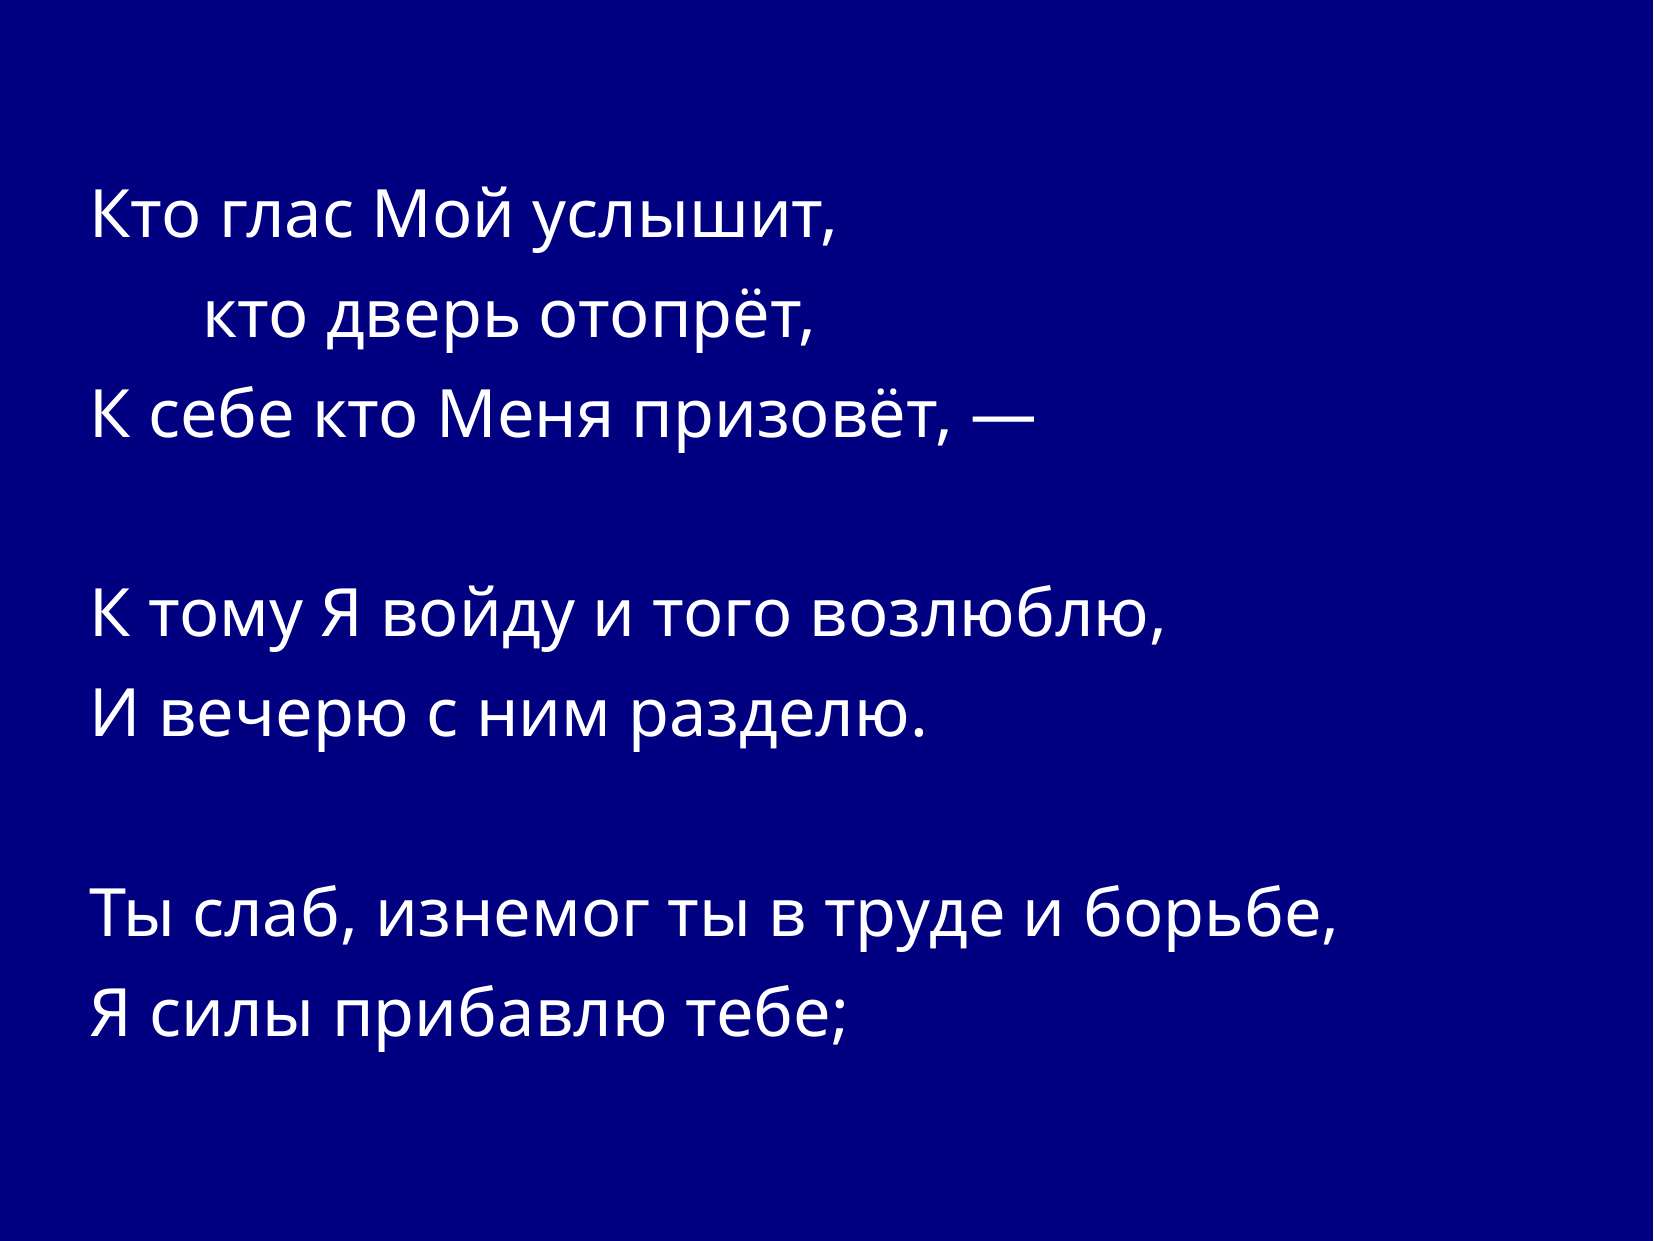

Кто глас Мой услышит,
	кто дверь отопрёт,
К себе кто Меня призовёт, ―
К тому Я войду и того возлюблю,
И вечерю с ним разделю.
Ты слаб, изнемог ты в труде и борьбе,
Я силы прибавлю тебе;